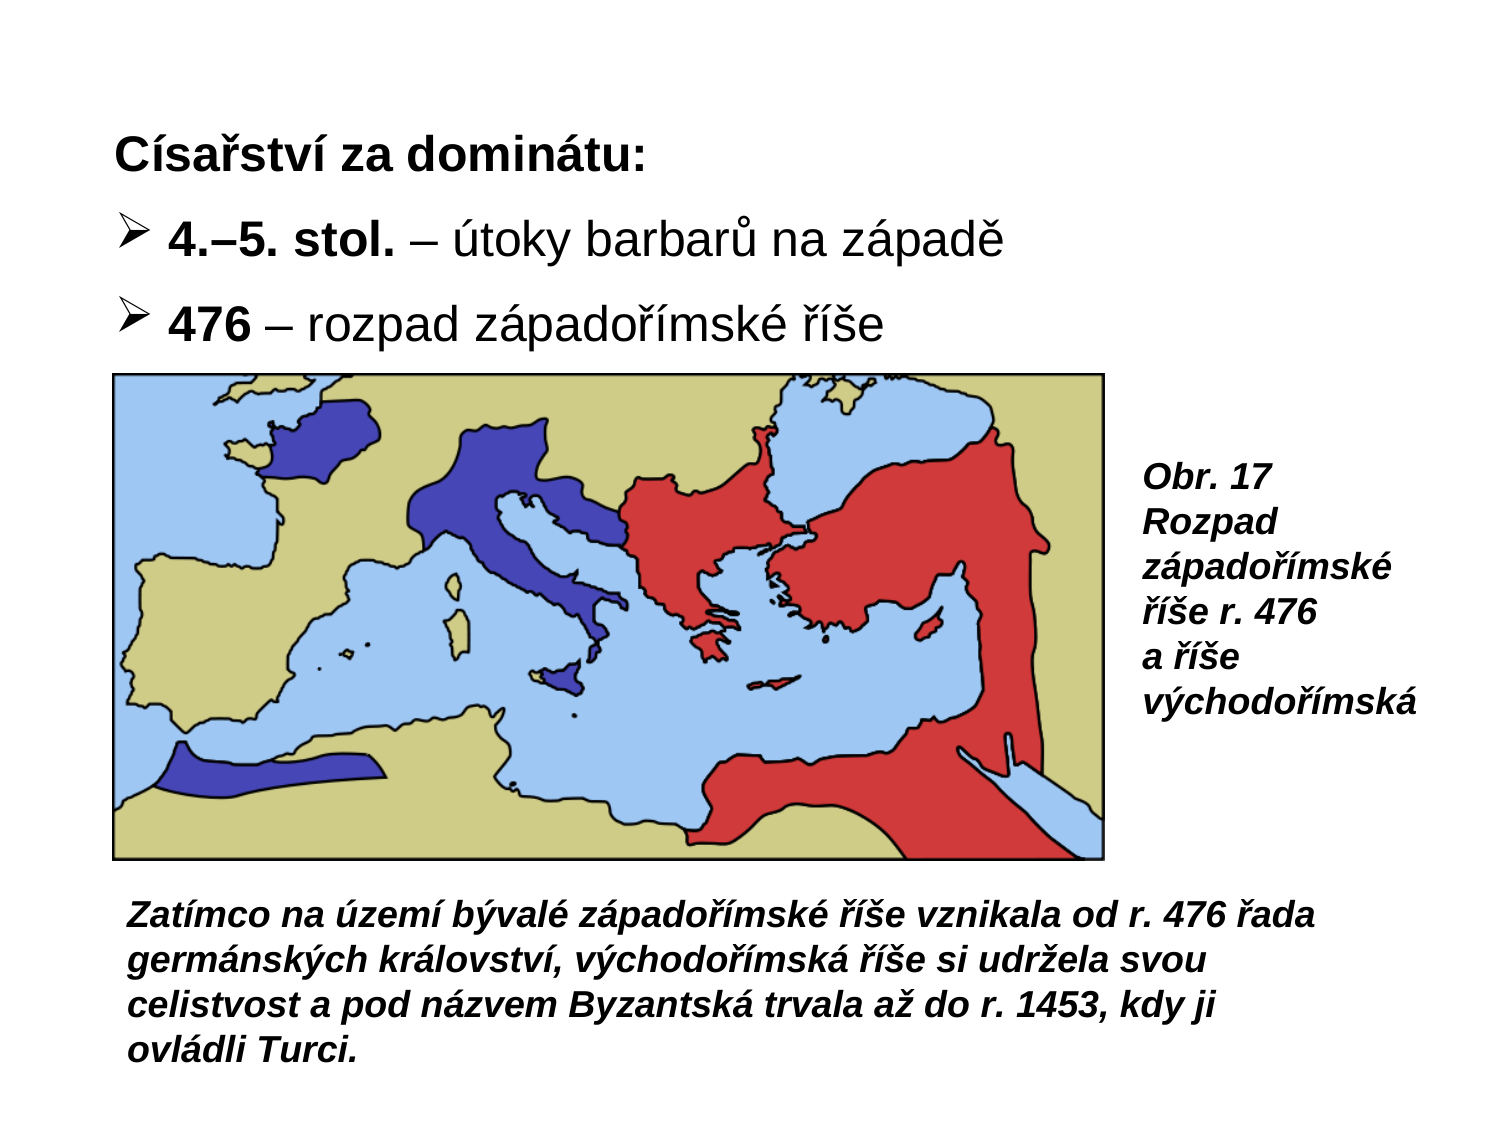

Císařství za dominátu:
 4.–5. stol. – útoky barbarů na západě
 476 – rozpad západořímské říše
Obr. 17
Rozpad západořímské říše r. 476
a říše východořímská
Zatímco na území bývalé západořímské říše vznikala od r. 476 řada germánských království, východořímská říše si udržela svou celistvost a pod názvem Byzantská trvala až do r. 1453, kdy ji ovládli Turci.